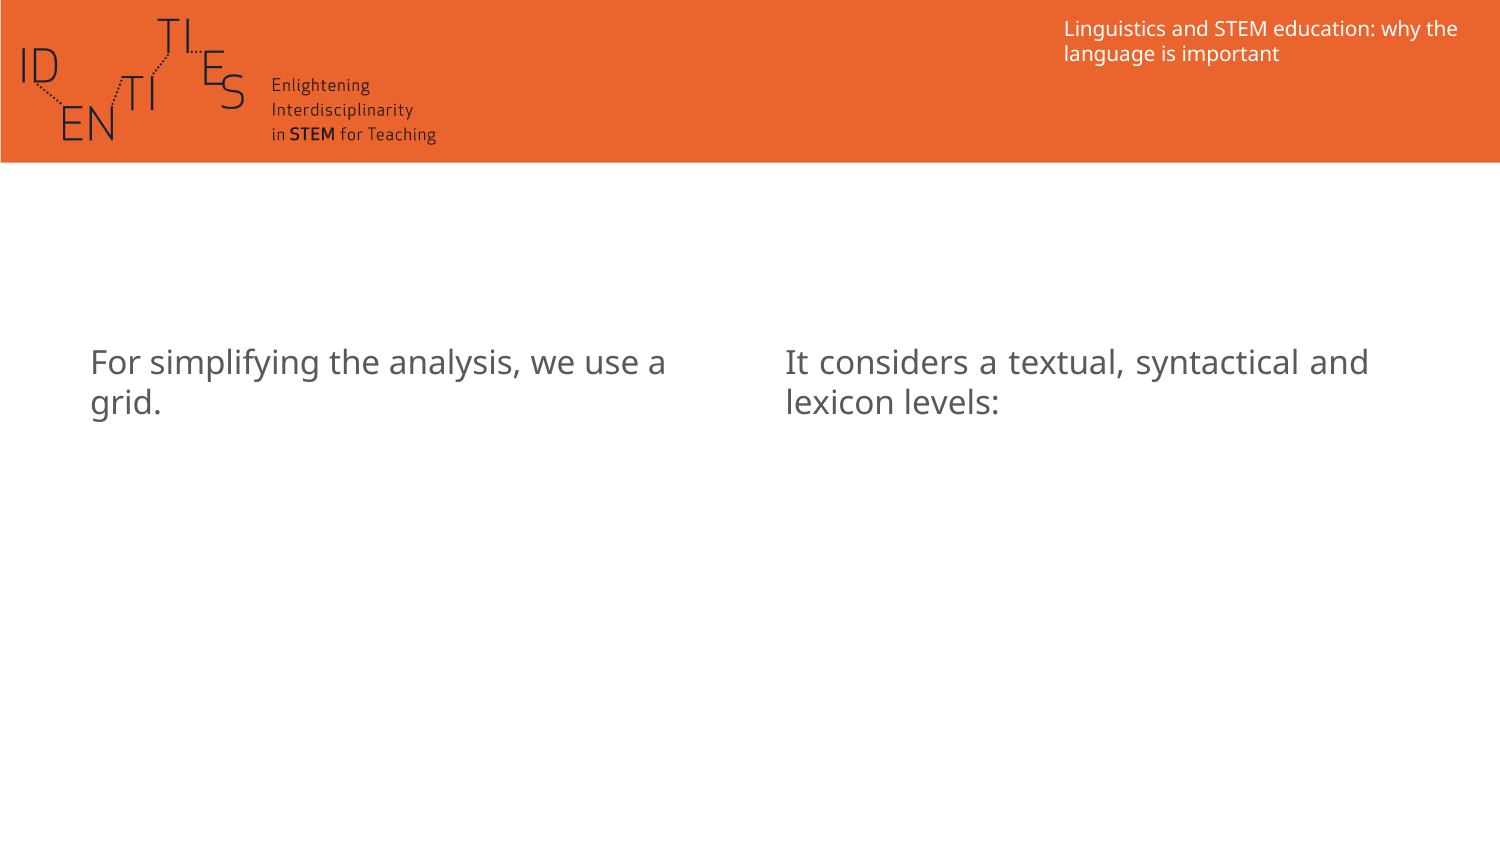

Linguistics and STEM education: why the language is important
#
For simplifying the analysis, we use a grid.
It considers a textual, syntactical and lexicon levels: